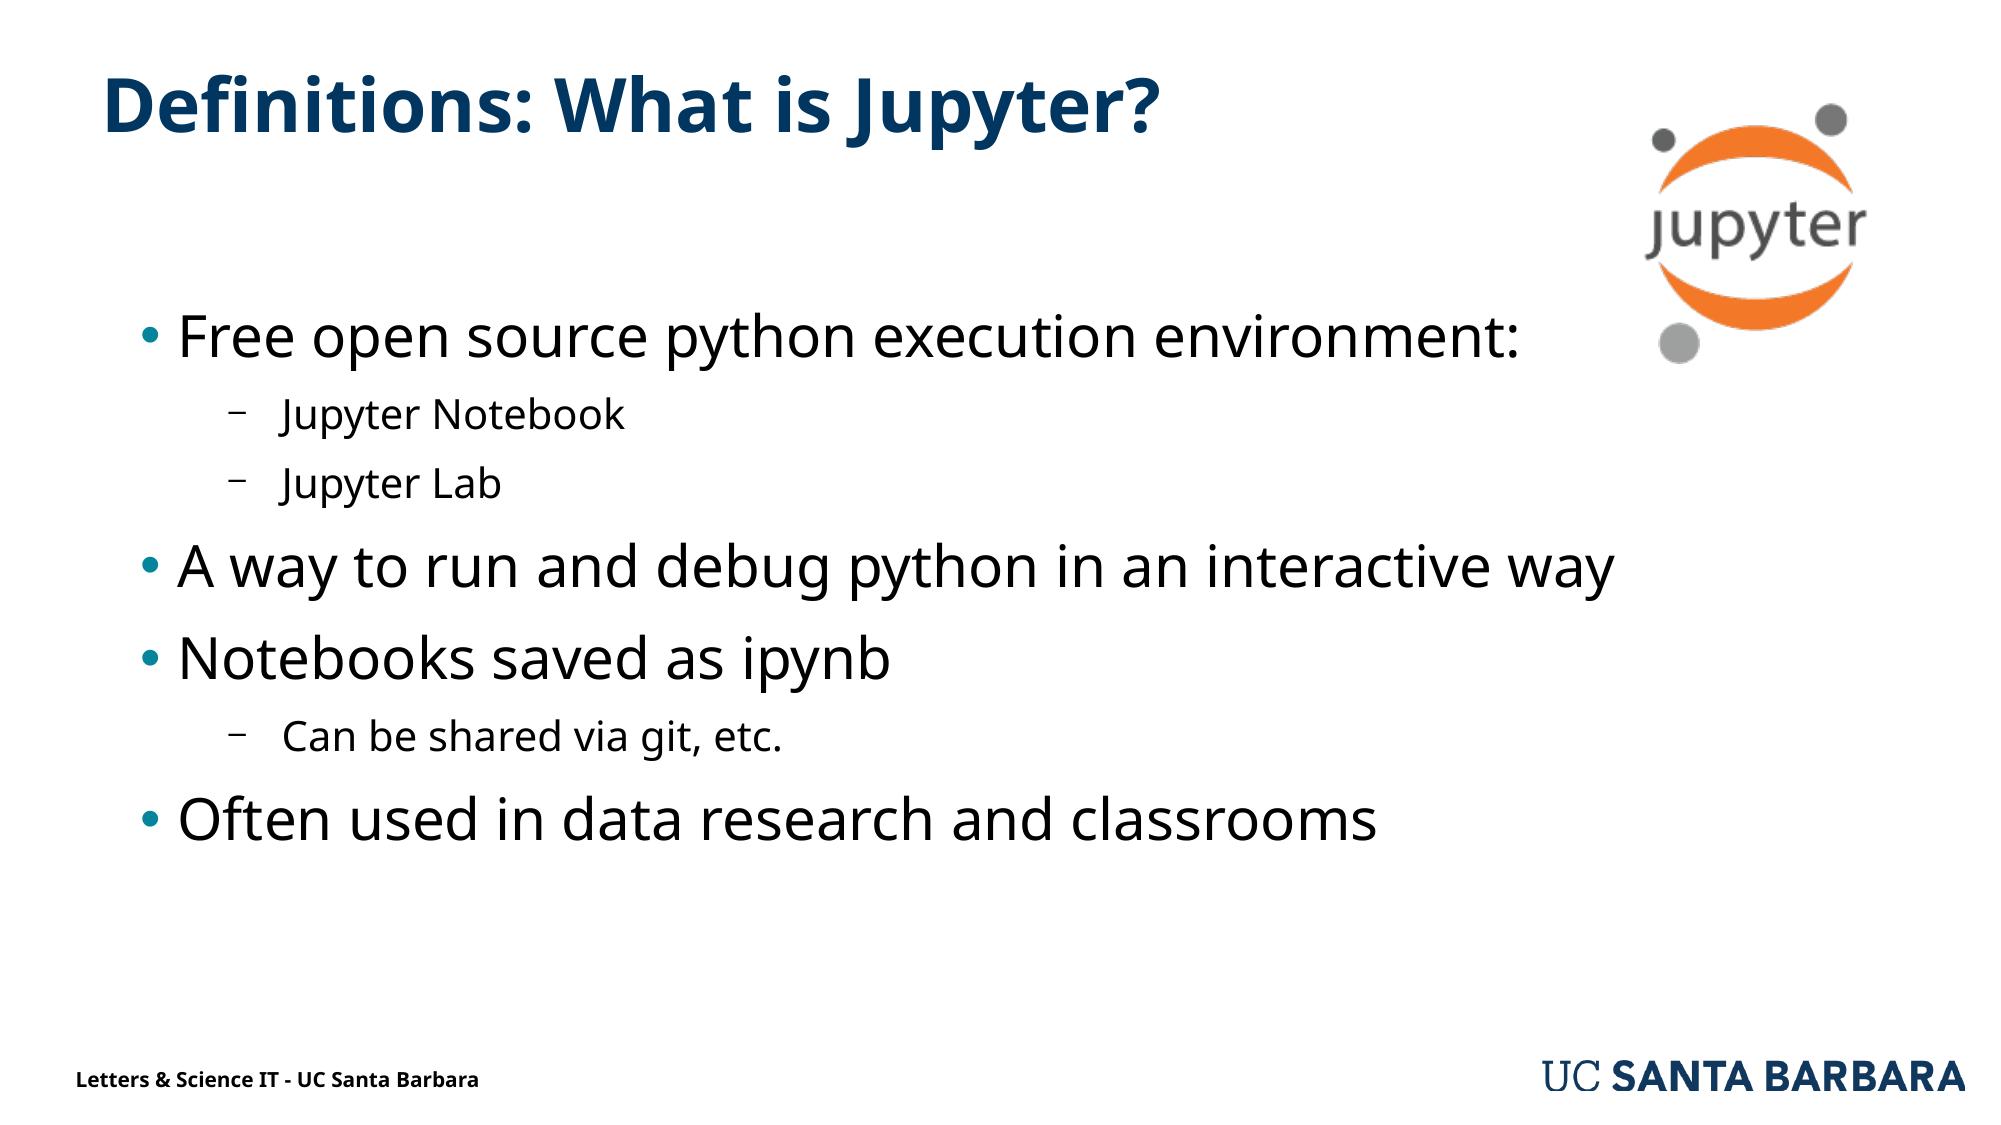

# Definitions: What is Jupyter?
Free open source python execution environment:
Jupyter Notebook
Jupyter Lab
A way to run and debug python in an interactive way
Notebooks saved as ipynb
Can be shared via git, etc.
Often used in data research and classrooms